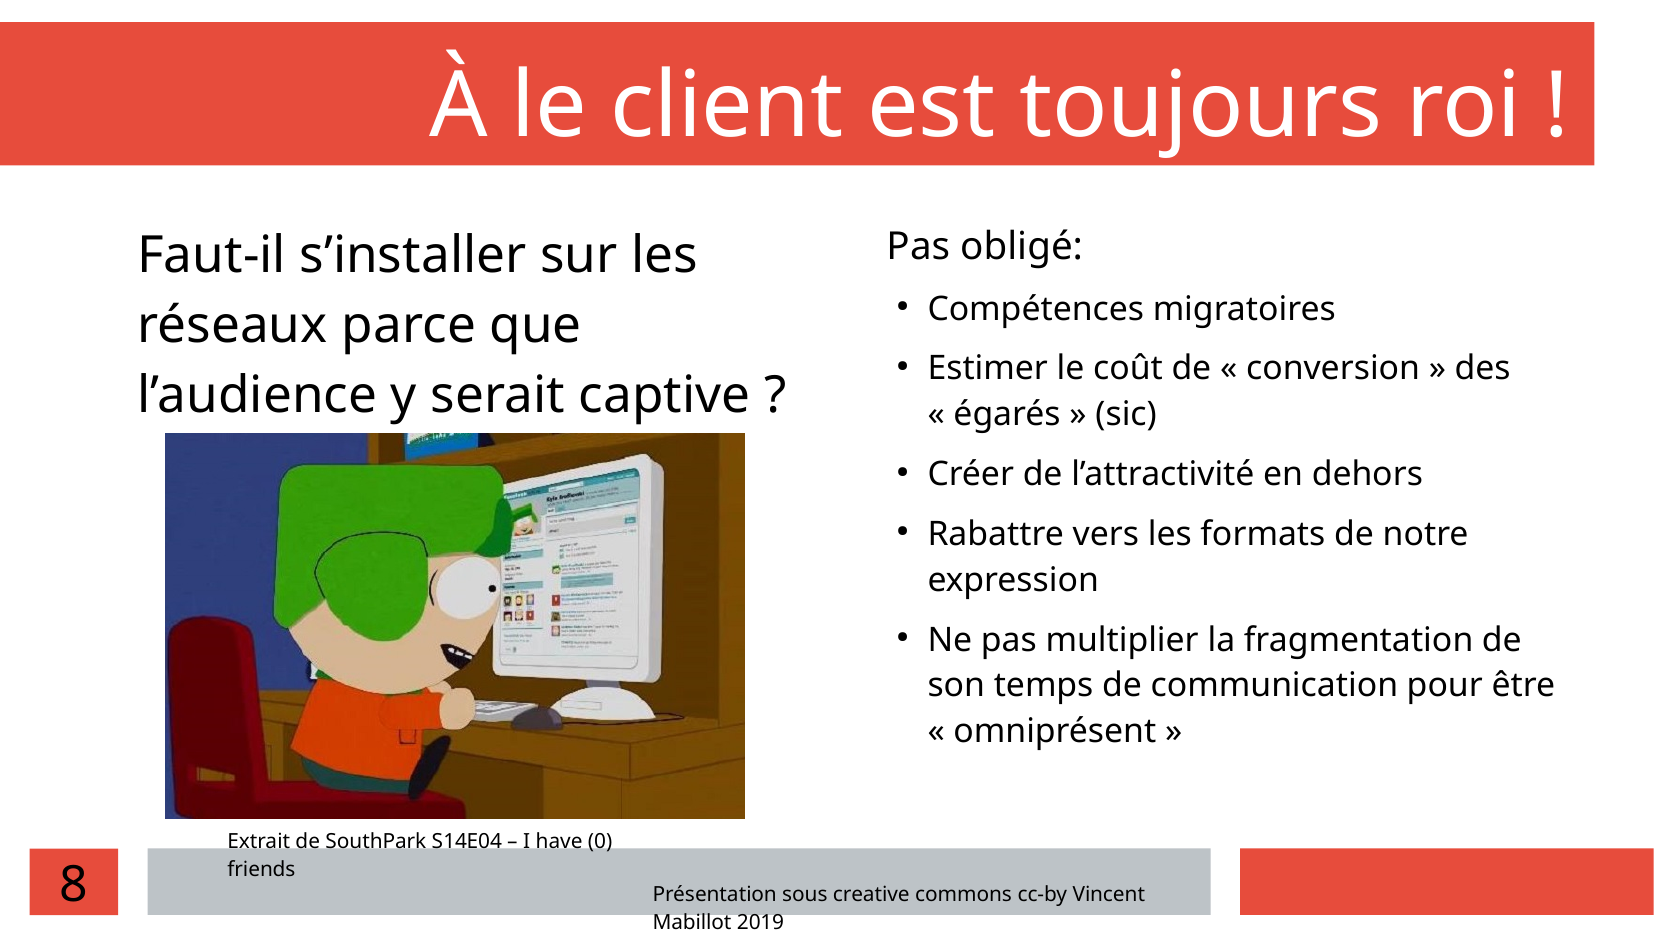

# À le client est toujours roi !
Faut-il s’installer sur les réseaux parce que l’audience y serait captive ?
Pas obligé:
Compétences migratoires
Estimer le coût de « conversion » des « égarés » (sic)
Créer de l’attractivité en dehors
Rabattre vers les formats de notre expression
Ne pas multiplier la fragmentation de son temps de communication pour être « omniprésent »
Extrait de SouthPark S14E04 – I have (0) friends